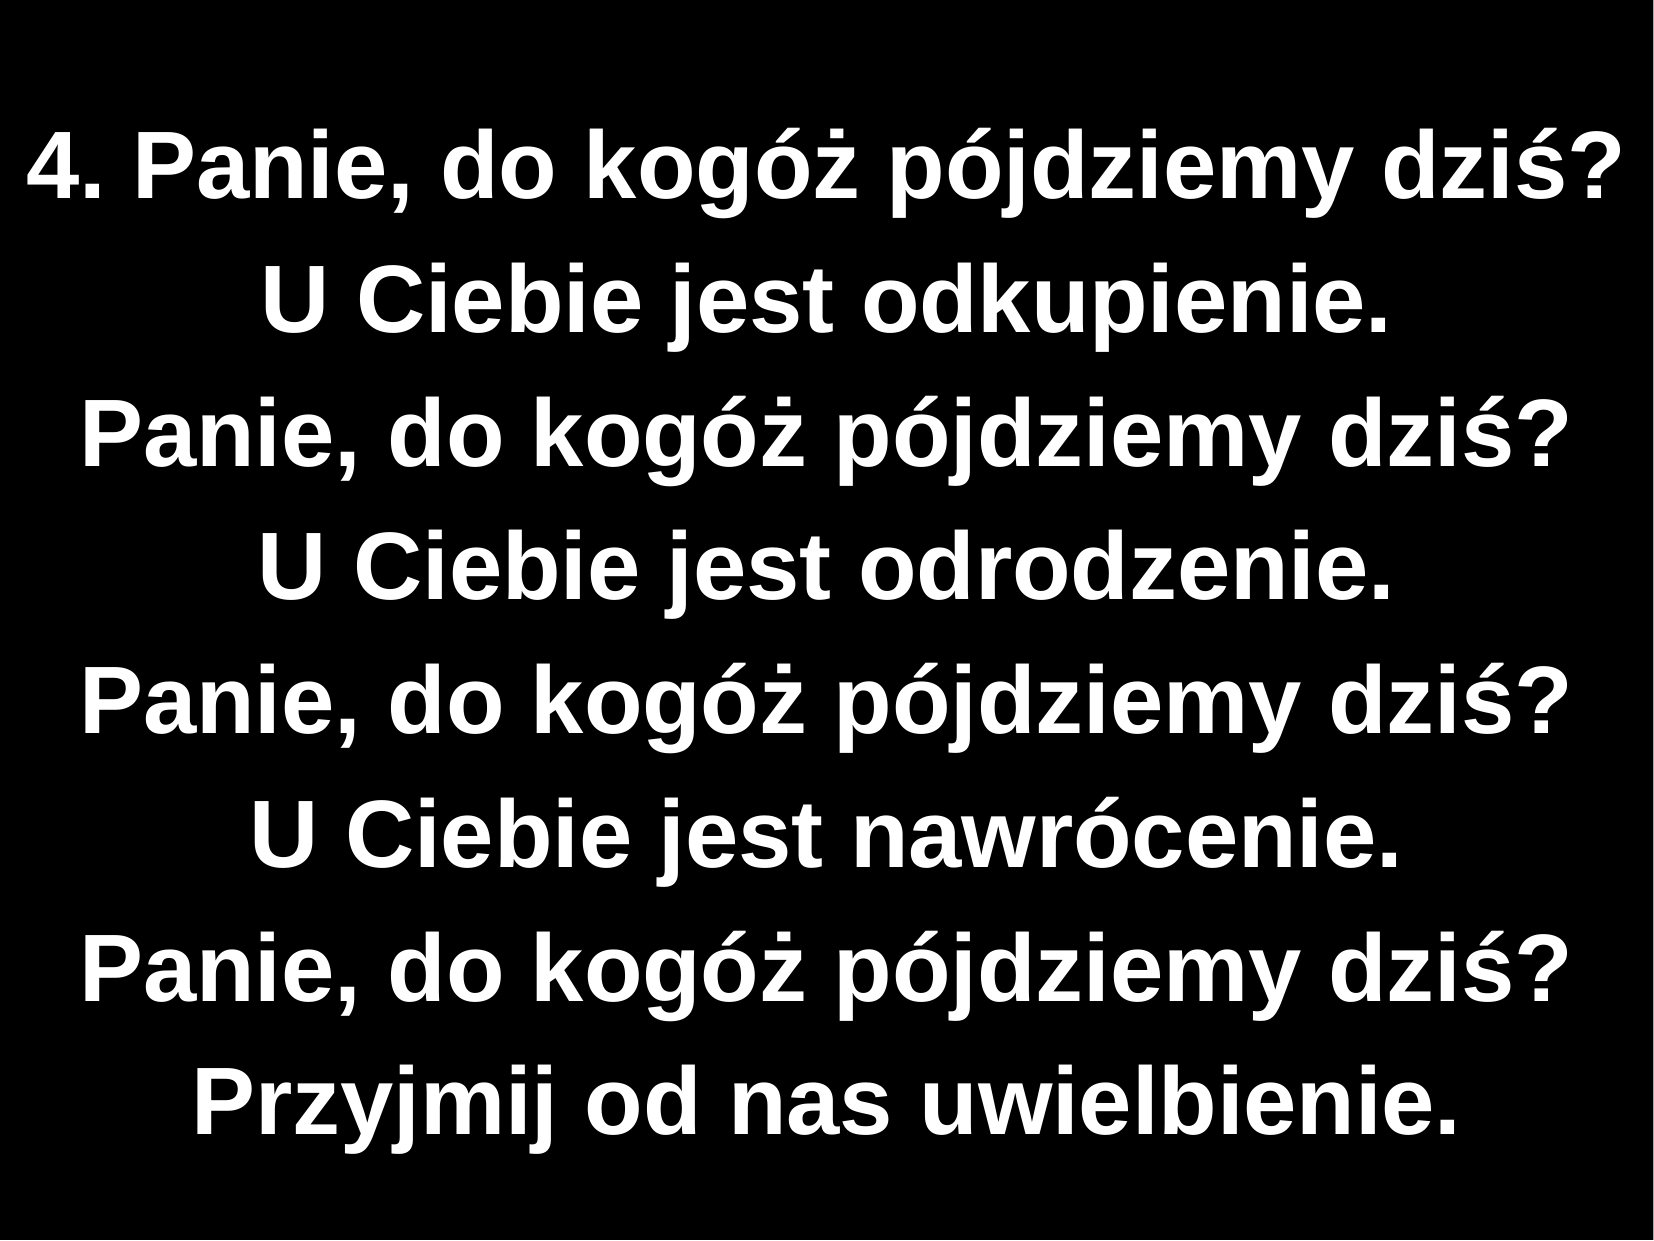

# 4. Panie, do kogóż pójdziemy dziś?
U Ciebie jest odkupienie.
Panie, do kogóż pójdziemy dziś?
U Ciebie jest odrodzenie.
Panie, do kogóż pójdziemy dziś?
U Ciebie jest nawrócenie.
Panie, do kogóż pójdziemy dziś?
Przyjmij od nas uwielbienie.